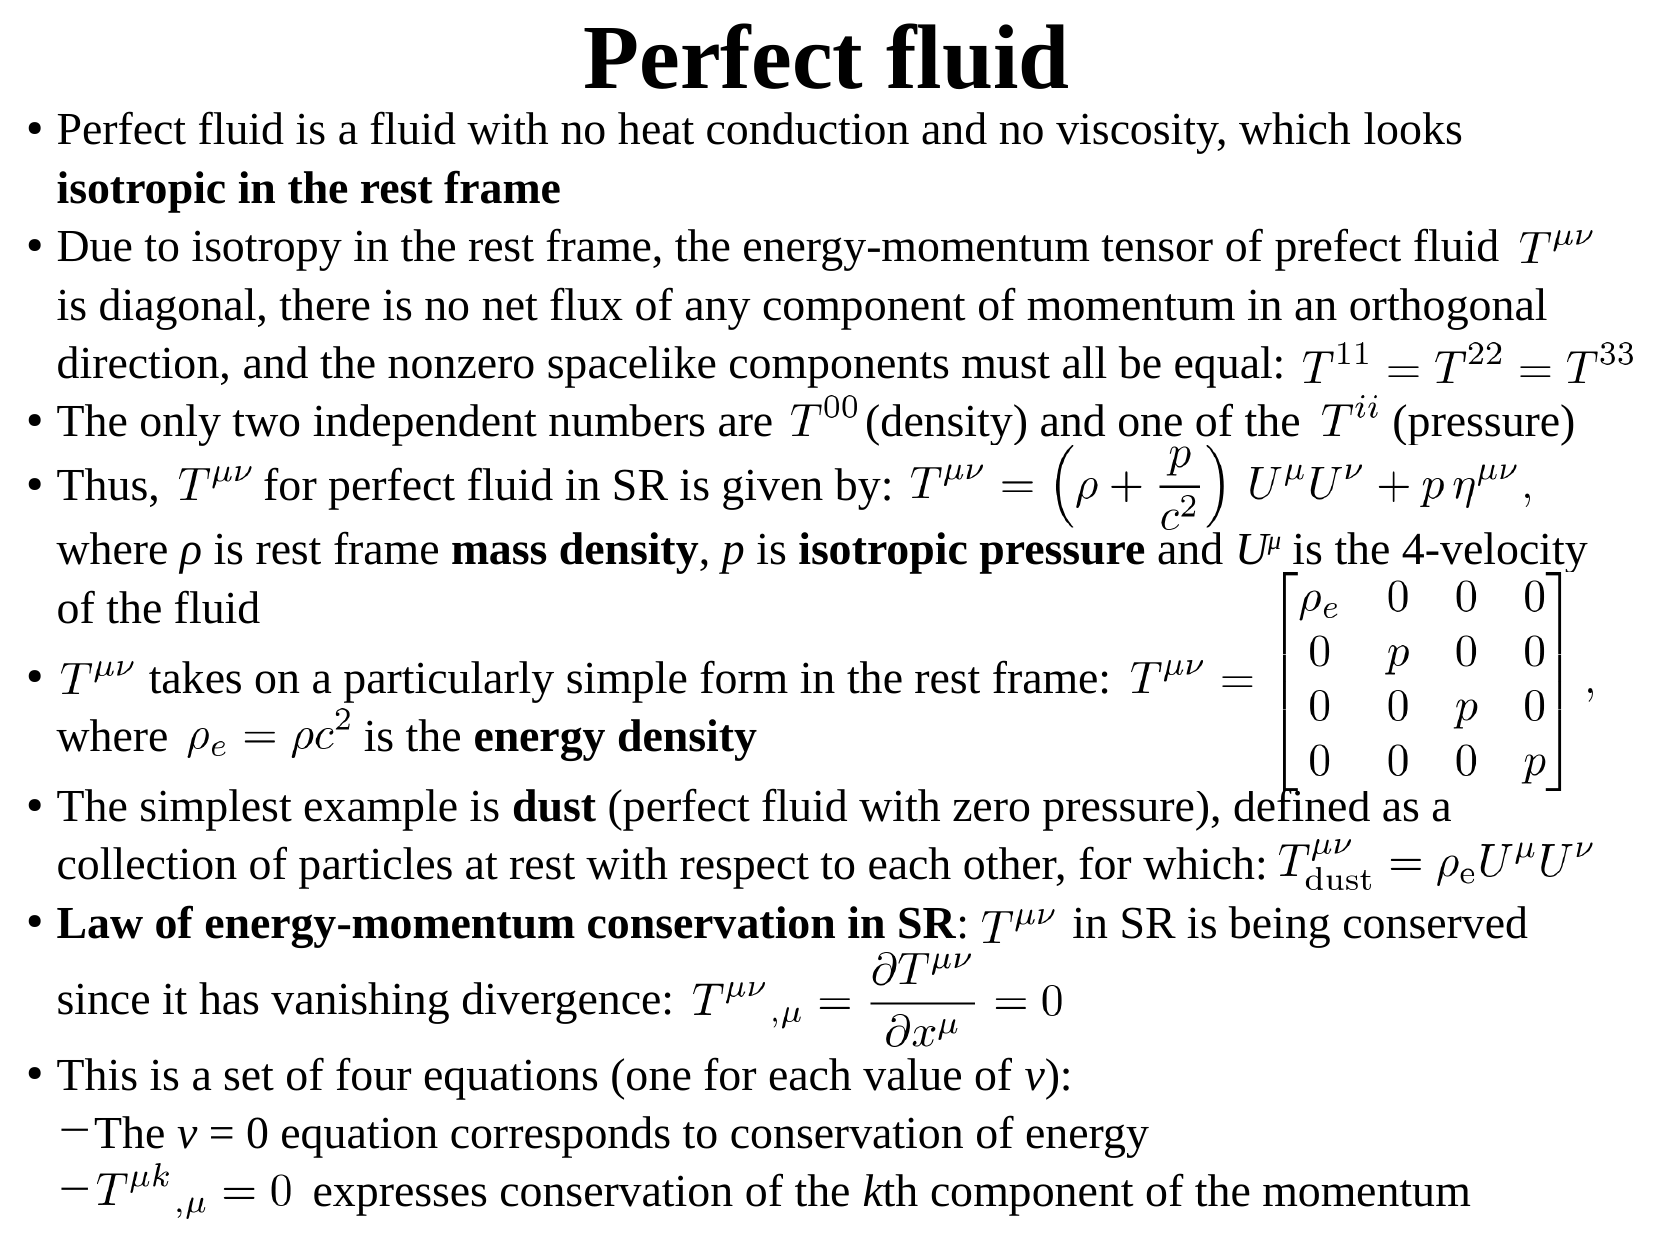

# Perfect fluid
Perfect fluid is a fluid with no heat conduction and no viscosity, which looks isotropic in the rest frame
Due to isotropy in the rest frame, the energy-momentum tensor of prefect fluid
is diagonal, there is no net flux of any component of momentum in an orthogonal direction, and the nonzero spacelike components must all be equal:
The only two independent numbers are (density) and one of the (pressure)
Thus, for perfect fluid in SR is given by:
where ρ is rest frame mass density, p is isotropic pressure and Uμ is the 4-velocity of the fluid
 takes on a particularly simple form in the rest frame:
where is the energy density
The simplest example is dust (perfect fluid with zero pressure), defined as a collection of particles at rest with respect to each other, for which:
Law of energy-momentum conservation in SR: in SR is being conserved
since it has vanishing divergence:
This is a set of four equations (one for each value of ν):
The ν = 0 equation corresponds to conservation of energy
 expresses conservation of the kth component of the momentum